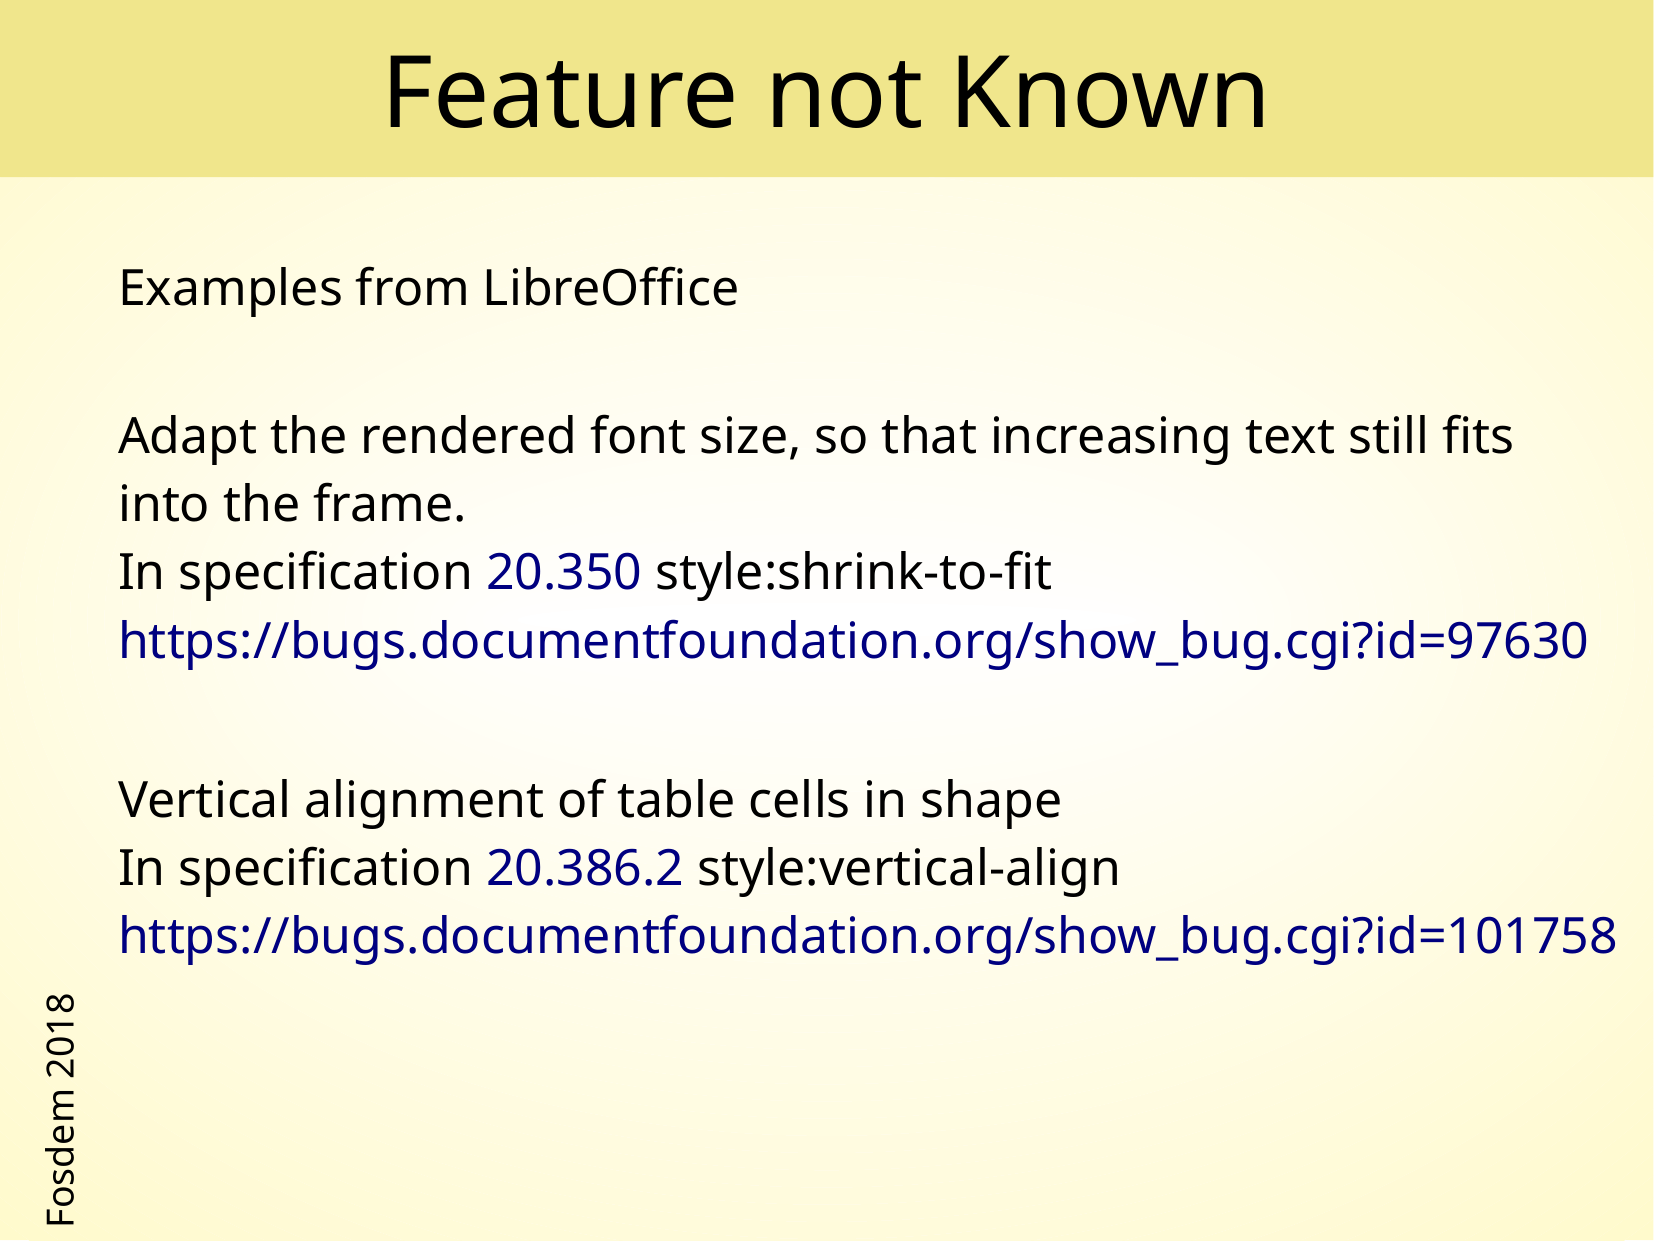

# Feature not Known
Examples from LibreOffice
Adapt the rendered font size, so that increasing text still fits
into the frame.
In specification 20.350 style:shrink-to-fit
https://bugs.documentfoundation.org/show_bug.cgi?id=97630
Vertical alignment of table cells in shape
In specification 20.386.2 style:vertical-align
https://bugs.documentfoundation.org/show_bug.cgi?id=101758
Fosdem 2018